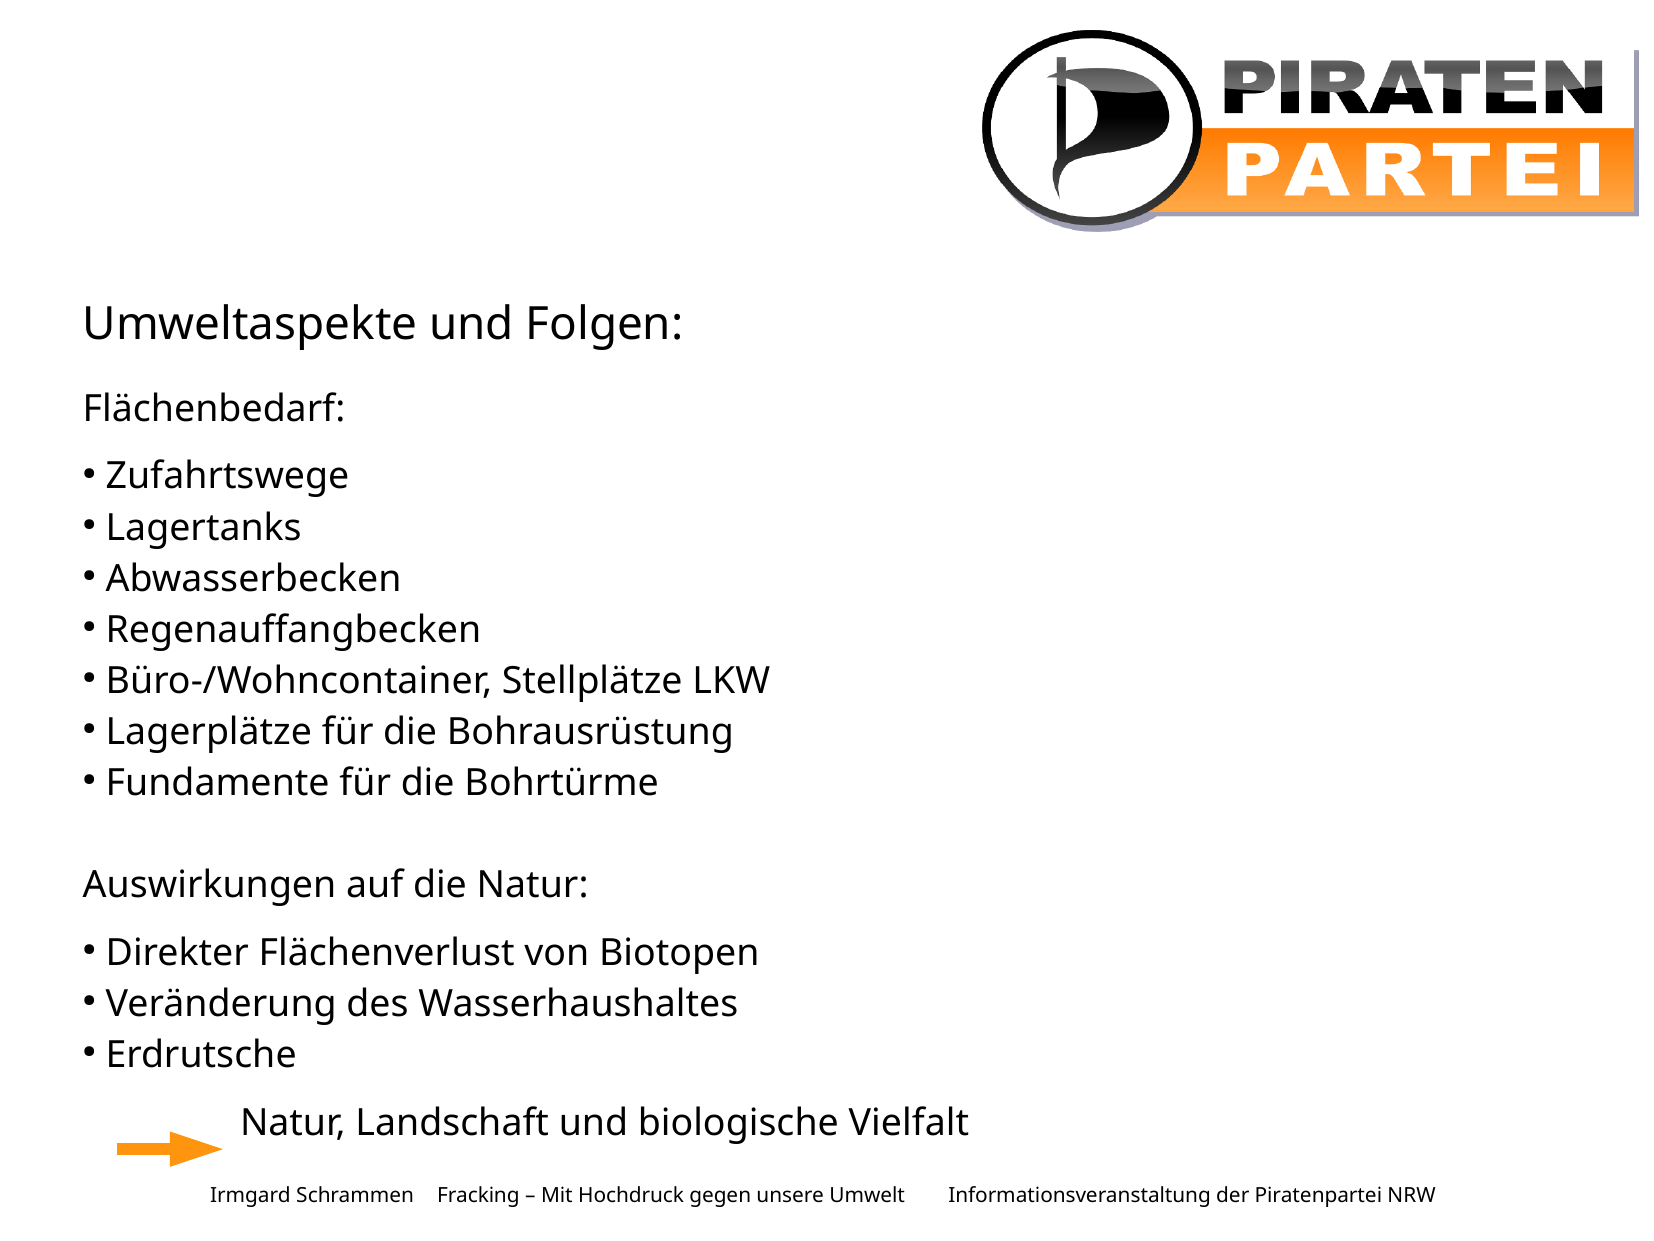

#
Umweltaspekte und Folgen:
Flächenbedarf:
 Zufahrtswege
 Lagertanks
 Abwasserbecken
 Regenauffangbecken
 Büro-/Wohncontainer, Stellplätze LKW
 Lagerplätze für die Bohrausrüstung
 Fundamente für die Bohrtürme
Auswirkungen auf die Natur:
 Direkter Flächenverlust von Biotopen
 Veränderung des Wasserhaushaltes
 Erdrutsche
		 Natur, Landschaft und biologische Vielfalt
Irmgard Schrammen	 Fracking – Mit Hochdruck gegen unsere Umwelt 	Informationsveranstaltung der Piratenpartei NRW